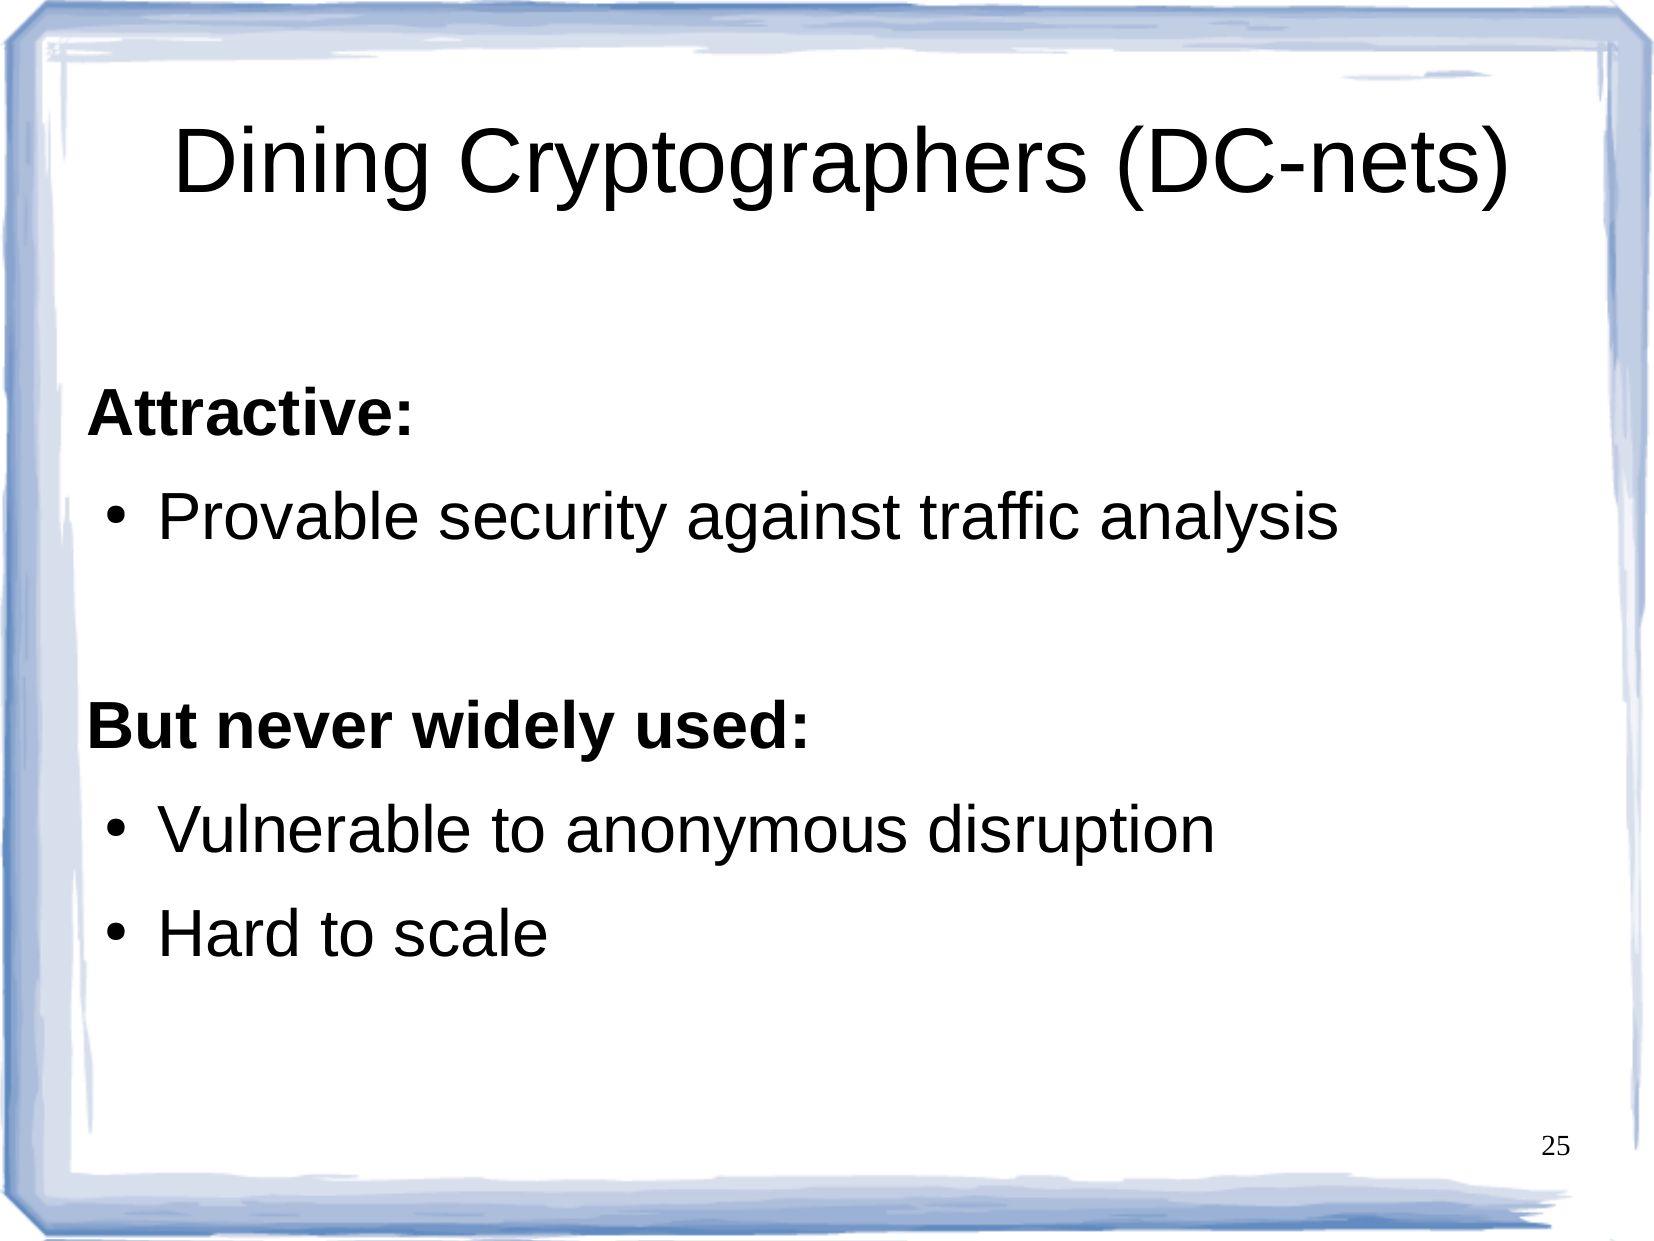

# Dining Cryptographers (DC-nets)
Attractive:
Provable security against traffic analysis
But never widely used:
Vulnerable to anonymous disruption
Hard to scale
25